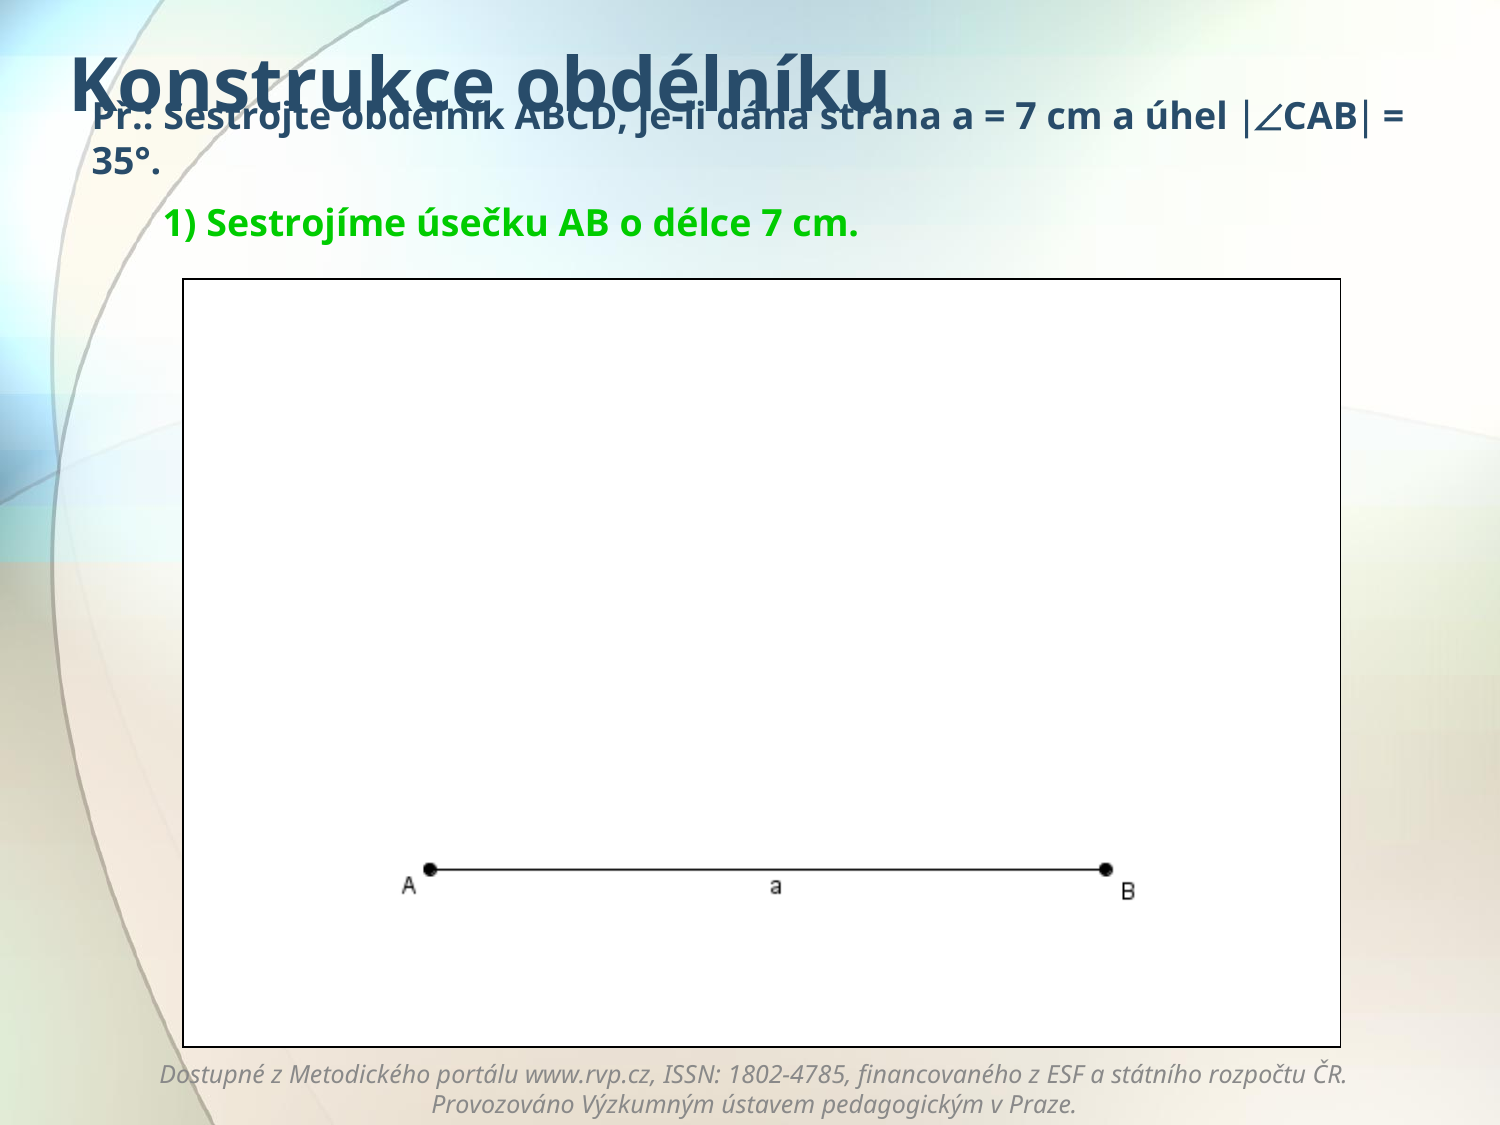

# Konstrukce obdélníku
Př.: Sestrojte obdélník ABCD, je-li dána strana a = 7 cm a úhel CAB = 35°.
1) Sestrojíme úsečku AB o délce 7 cm.